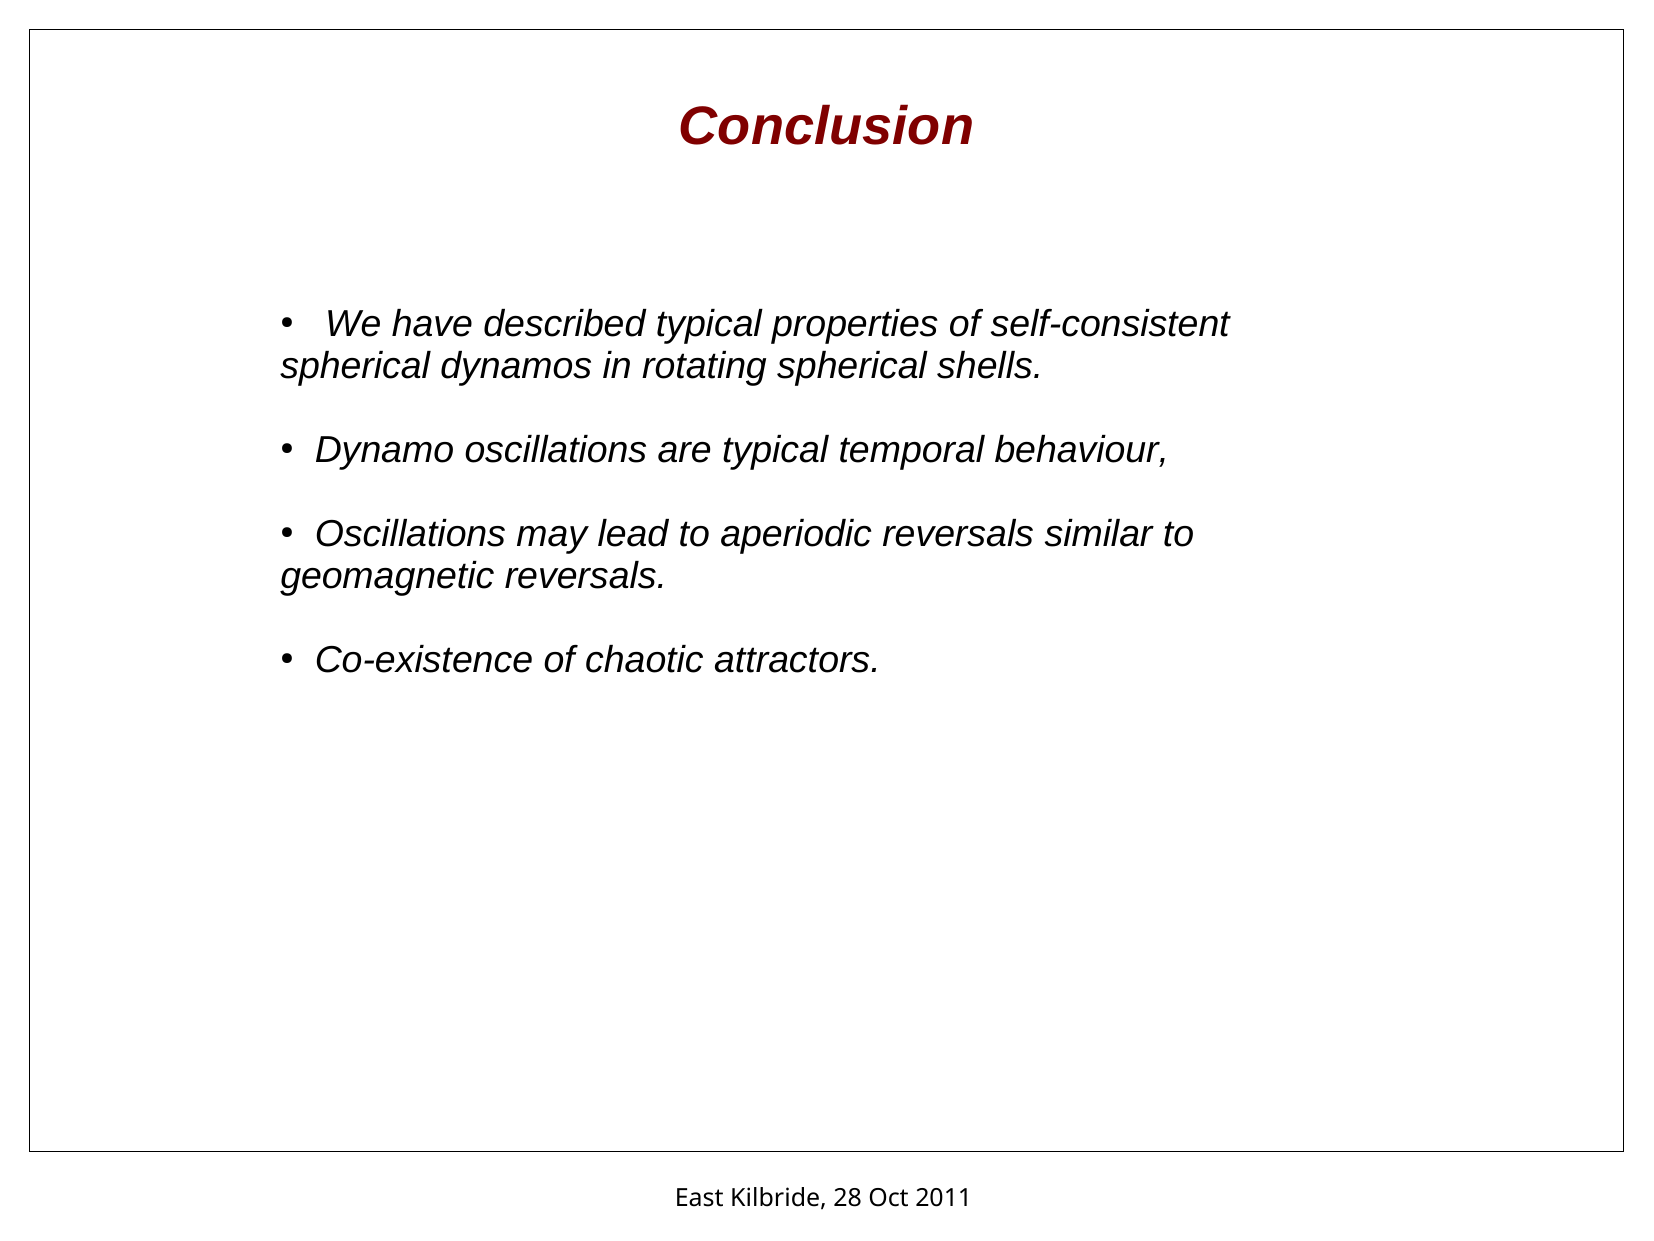

Conclusion
 We have described typical properties of self-consistent spherical dynamos in rotating spherical shells.
 Dynamo oscillations are typical temporal behaviour,
 Oscillations may lead to aperiodic reversals similar to geomagnetic reversals.
 Co-existence of chaotic attractors.
East Kilbride, 28 Oct 2011
 Simitev, R., Busse, F.H., Prandtl number dependence of convection driven dynamos in rotating spherical fluid shells, J. Fluid Mech., 532, 365 – 388, 2005.
 Busse, F.H., Simitev, R., Parameter dependences of convection driven dynamos in rotating spherical fluid shells, GAFD, 100(4-5), pp. 341-361, 2006.
 Tilgner, A., Spectral methods for the simulation of incompressible flows in spherical shells, Int. J. Numer. Meth. Fluids, 30, pp. 713-724, 1999.
 Parker, E.N., Hydromagnetic dynamo models, Astrophys. J., 122, pp 293-314, 1955.
 Busse, F.H., Simitev, R., Toroidal flux oscillations as possible causes of geomagnetic excursions and reversals, Phys. Earth Planet. Inter., DOI:10.1016/j.pepi.2008.06.007.